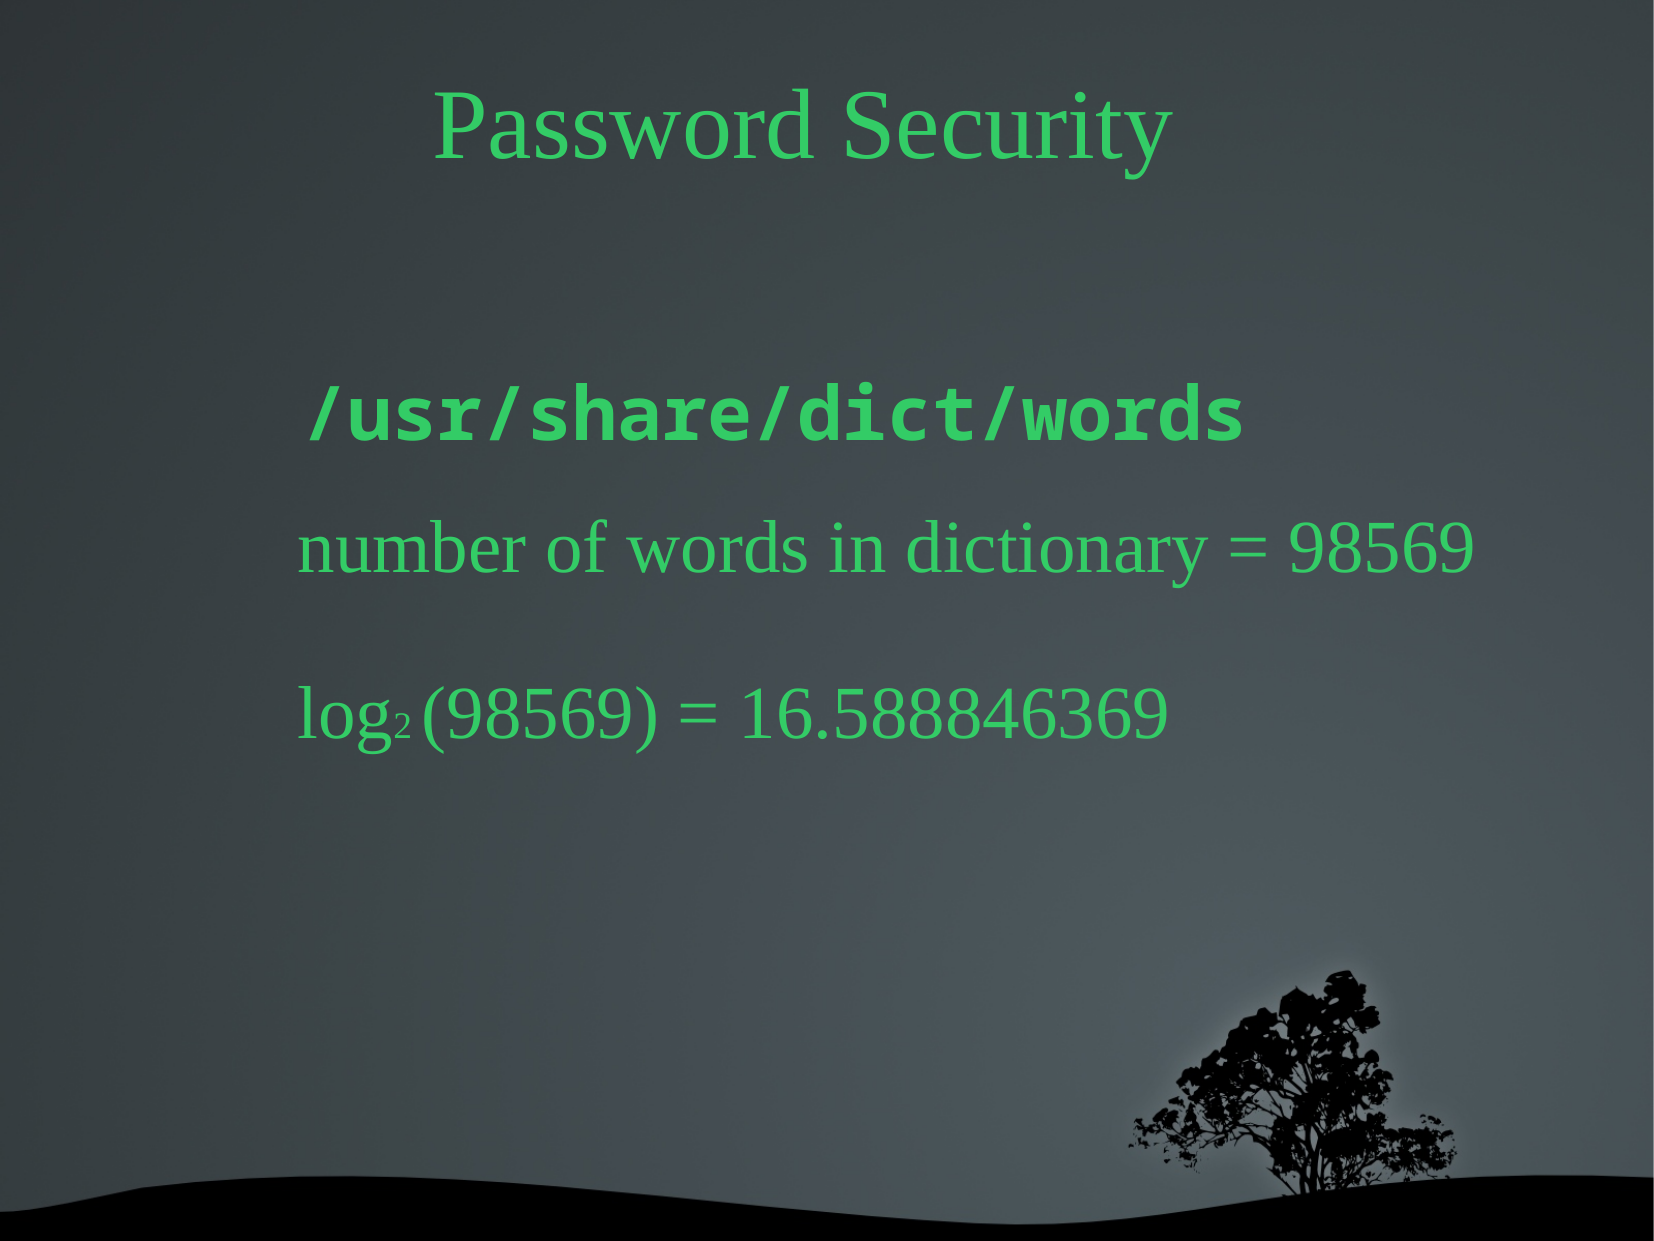

Password Security
/usr/share/dict/words
number of words in dictionary = 98569
log2 (98569) = 16.588846369